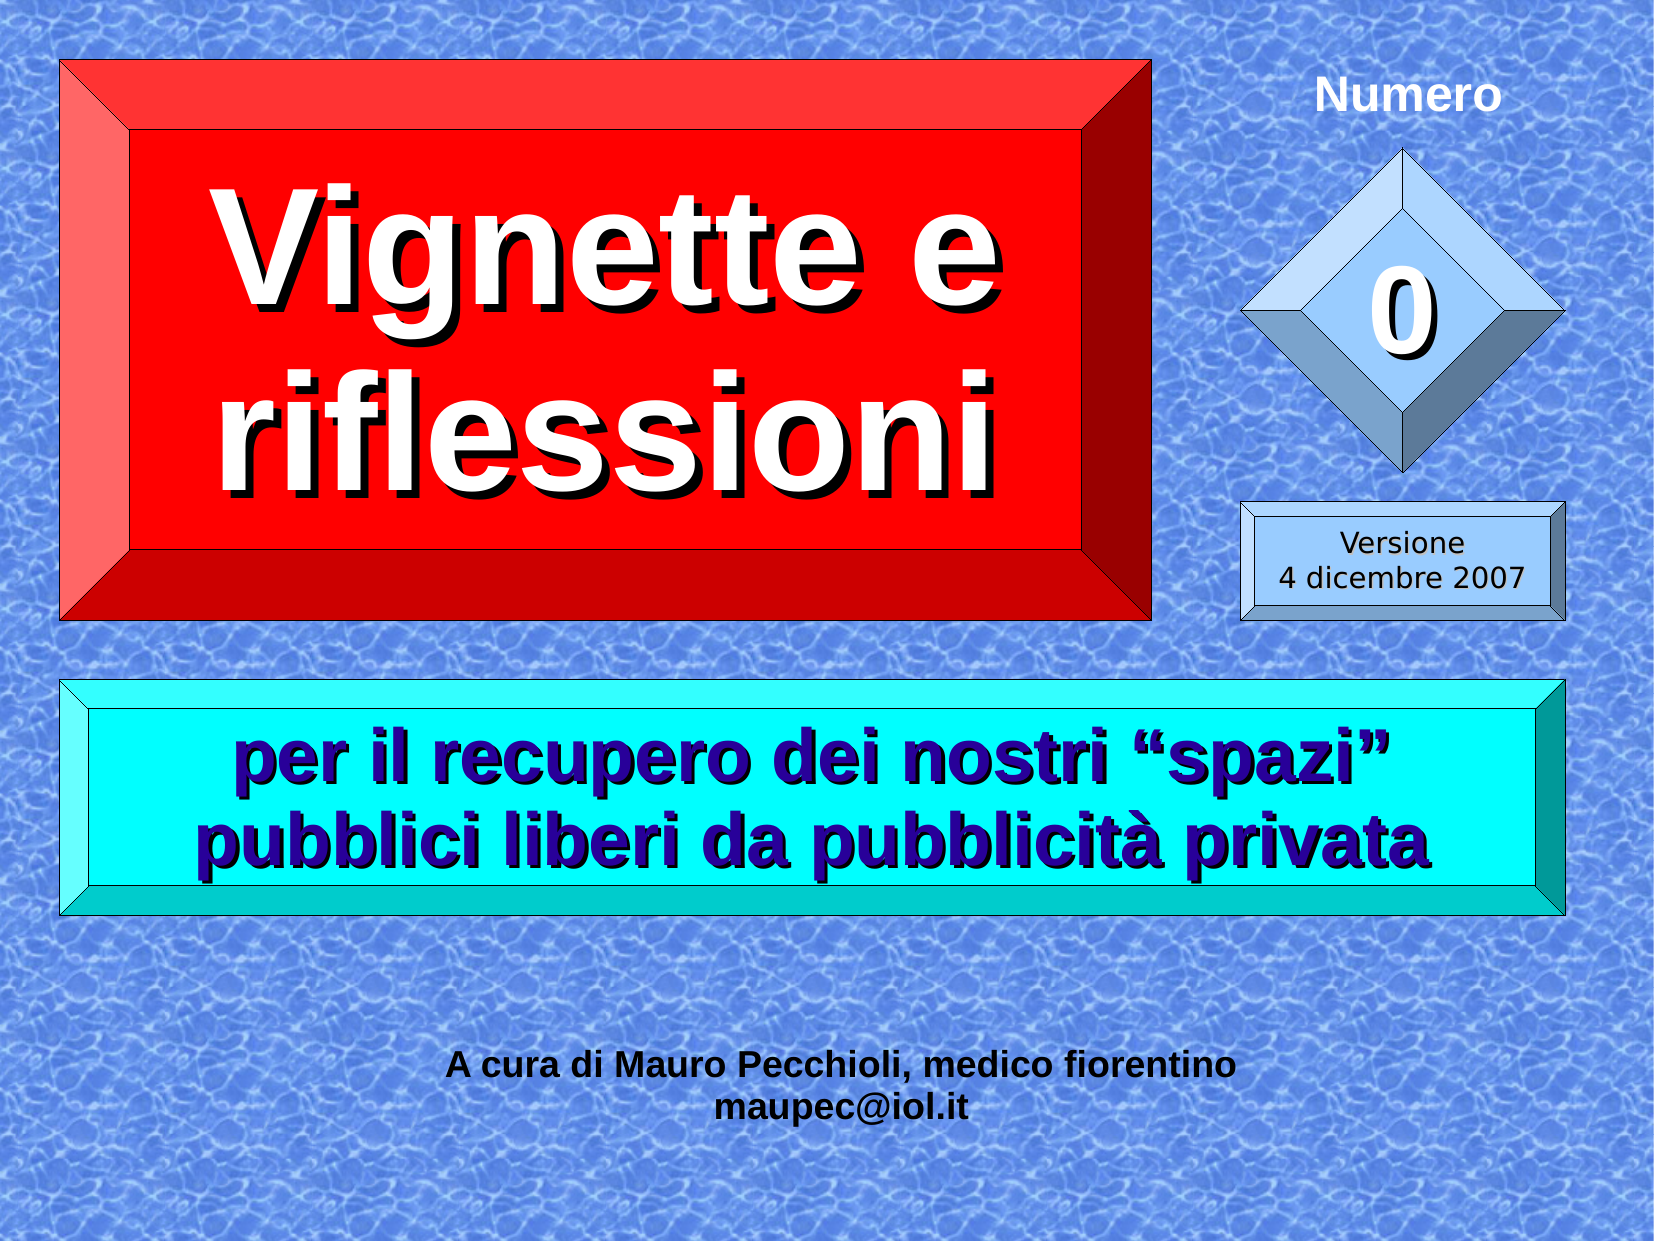

Vignette e
riflessioni
Numero
0
Versione
4 dicembre 2007
per il recupero dei nostri “spazi”
pubblici liberi da pubblicità privata
A cura di Mauro Pecchioli, medico fiorentino
maupec@iol.it